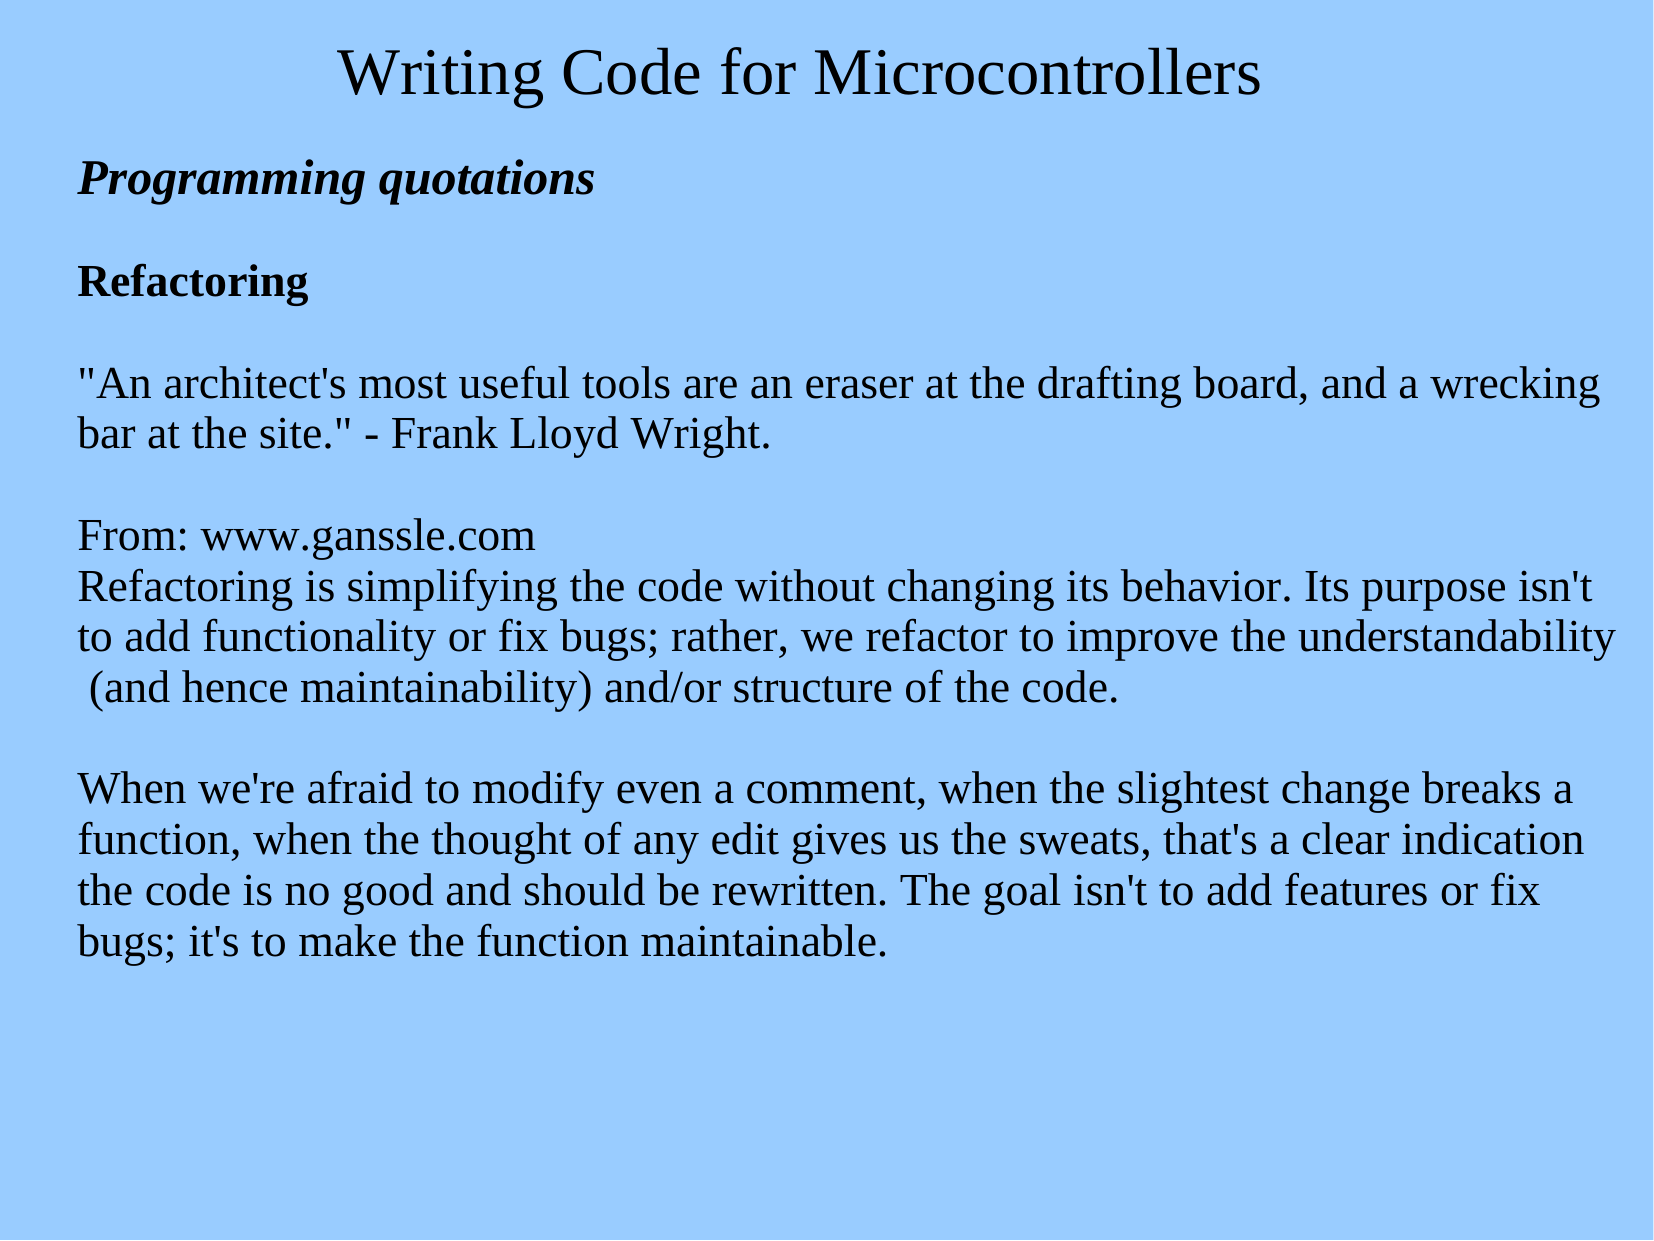

Writing Code for Microcontrollers
Programming quotations
Refactoring
"An architect's most useful tools are an eraser at the drafting board, and a wrecking
bar at the site." - Frank Lloyd Wright.
From: www.ganssle.com
Refactoring is simplifying the code without changing its behavior. Its purpose isn't
to add functionality or fix bugs; rather, we refactor to improve the understandability
 (and hence maintainability) and/or structure of the code.
When we're afraid to modify even a comment, when the slightest change breaks a
function, when the thought of any edit gives us the sweats, that's a clear indication
the code is no good and should be rewritten. The goal isn't to add features or fix
bugs; it's to make the function maintainable.